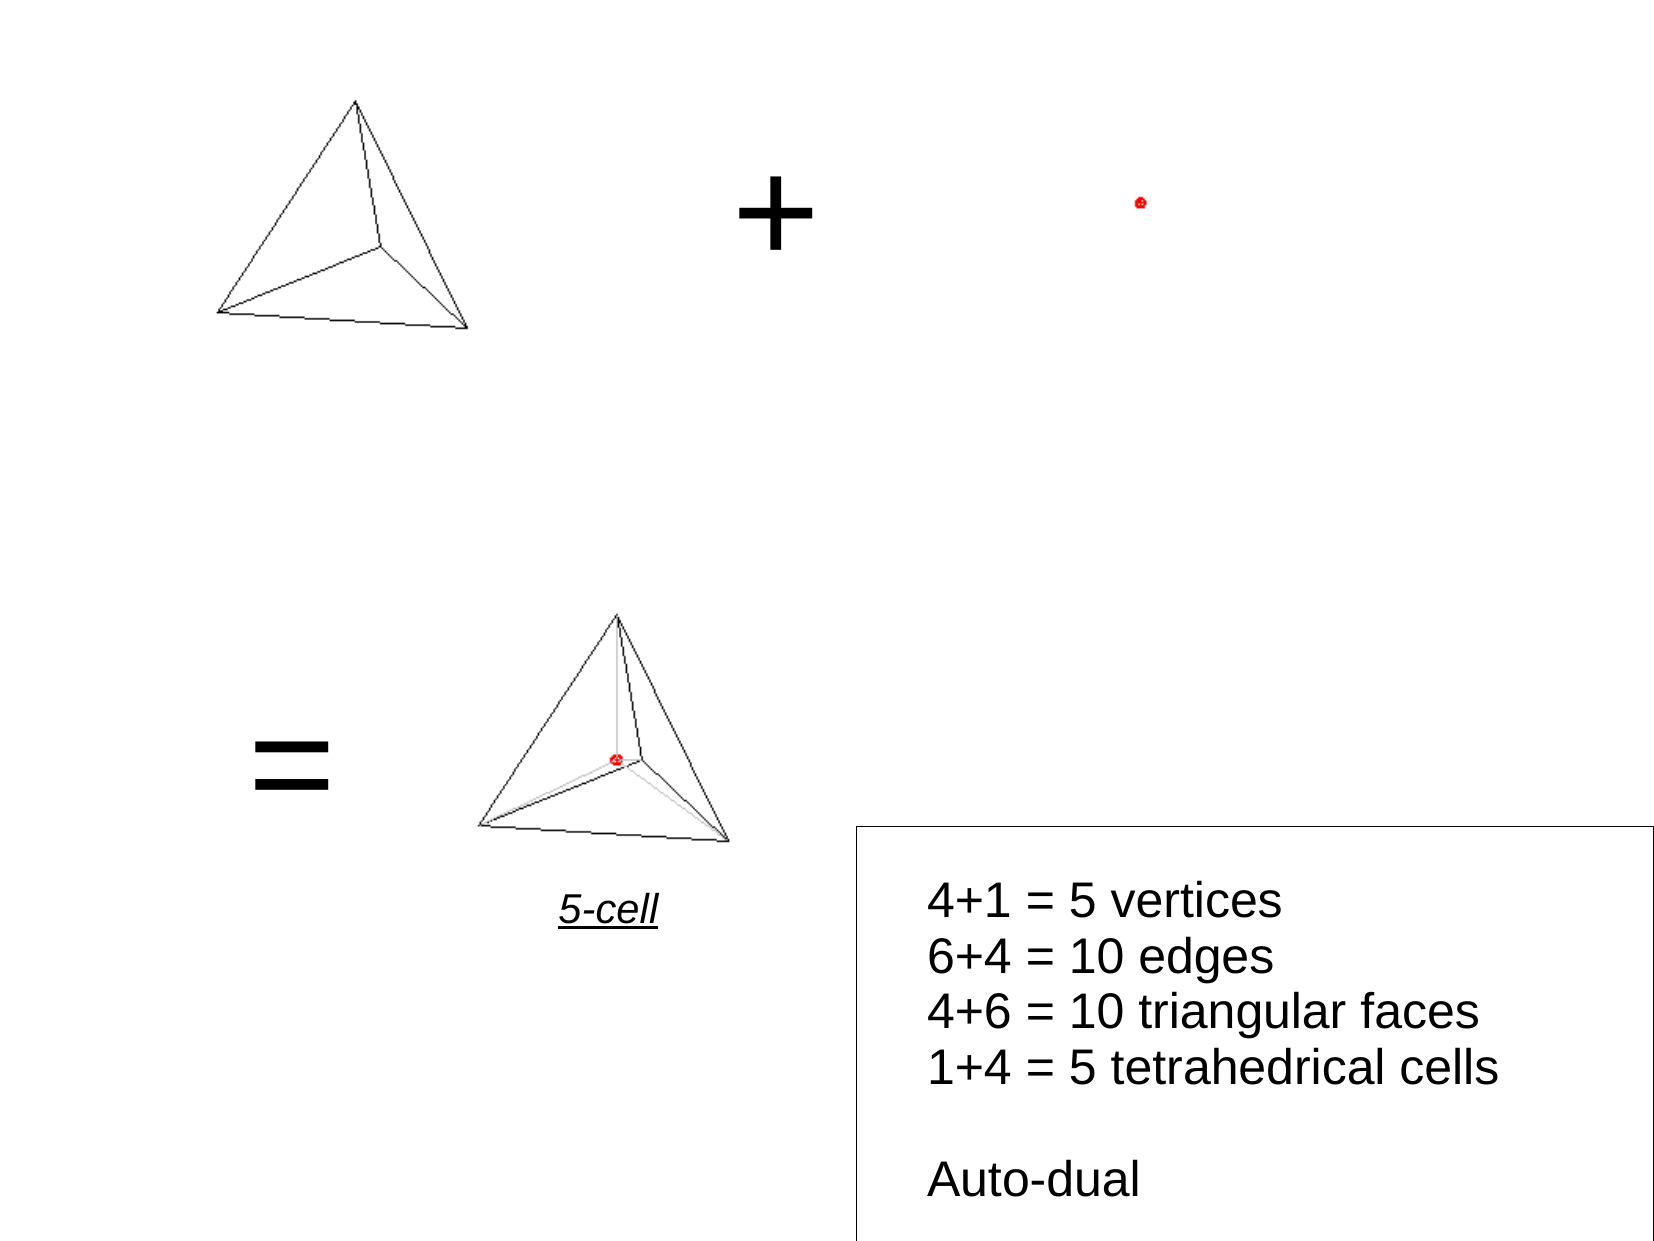

+
=
4+1 = 5 vertices
6+4 = 10 edges
4+6 = 10 triangular faces
1+4 = 5 tetrahedrical cells
Auto-dual
5-cell